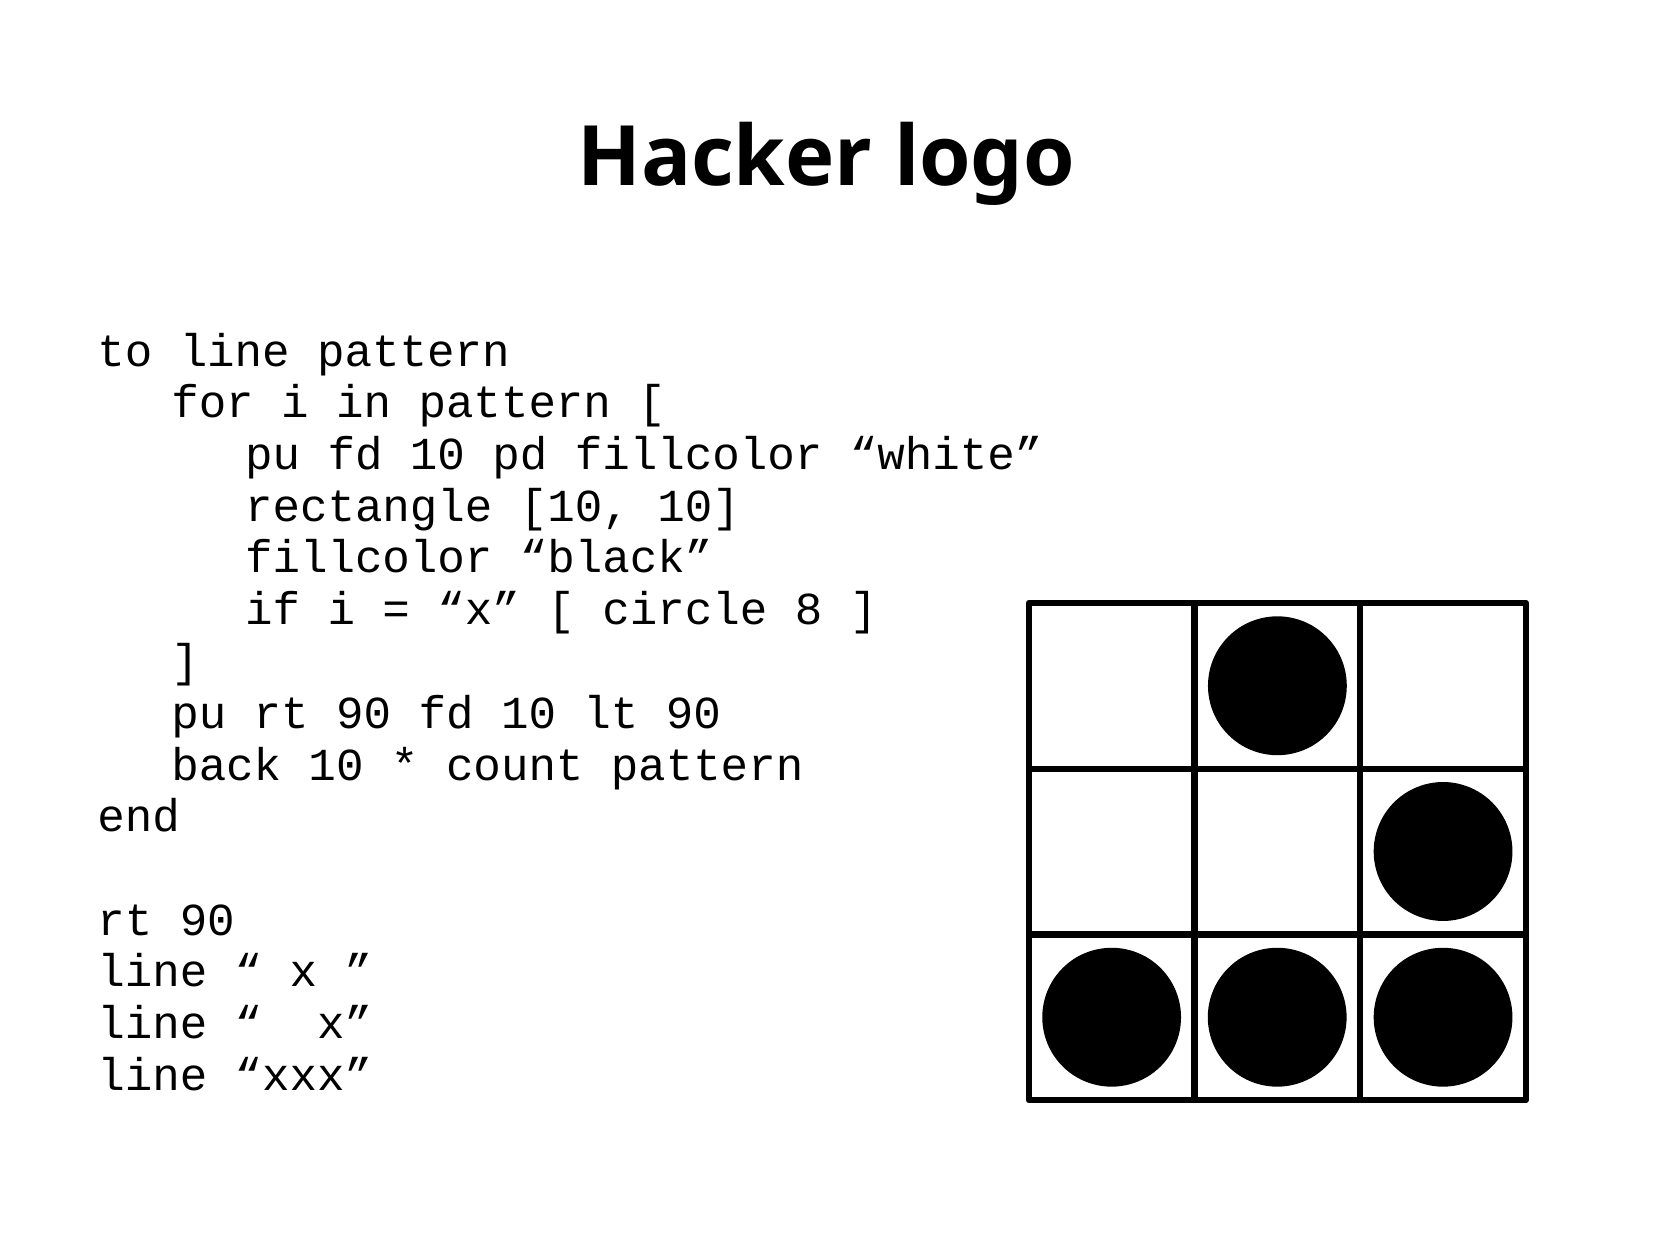

# Hacker logo
to line pattern
	for i in pattern [
		pu fd 10 pd fillcolor “white”
		rectangle [10, 10]
		fillcolor “black”
 		if i = “x” [ circle 8 ]
	]
	pu rt 90 fd 10 lt 90
	back 10 * count pattern
end
rt 90
line “ x ”
line “ x”
line “xxx”